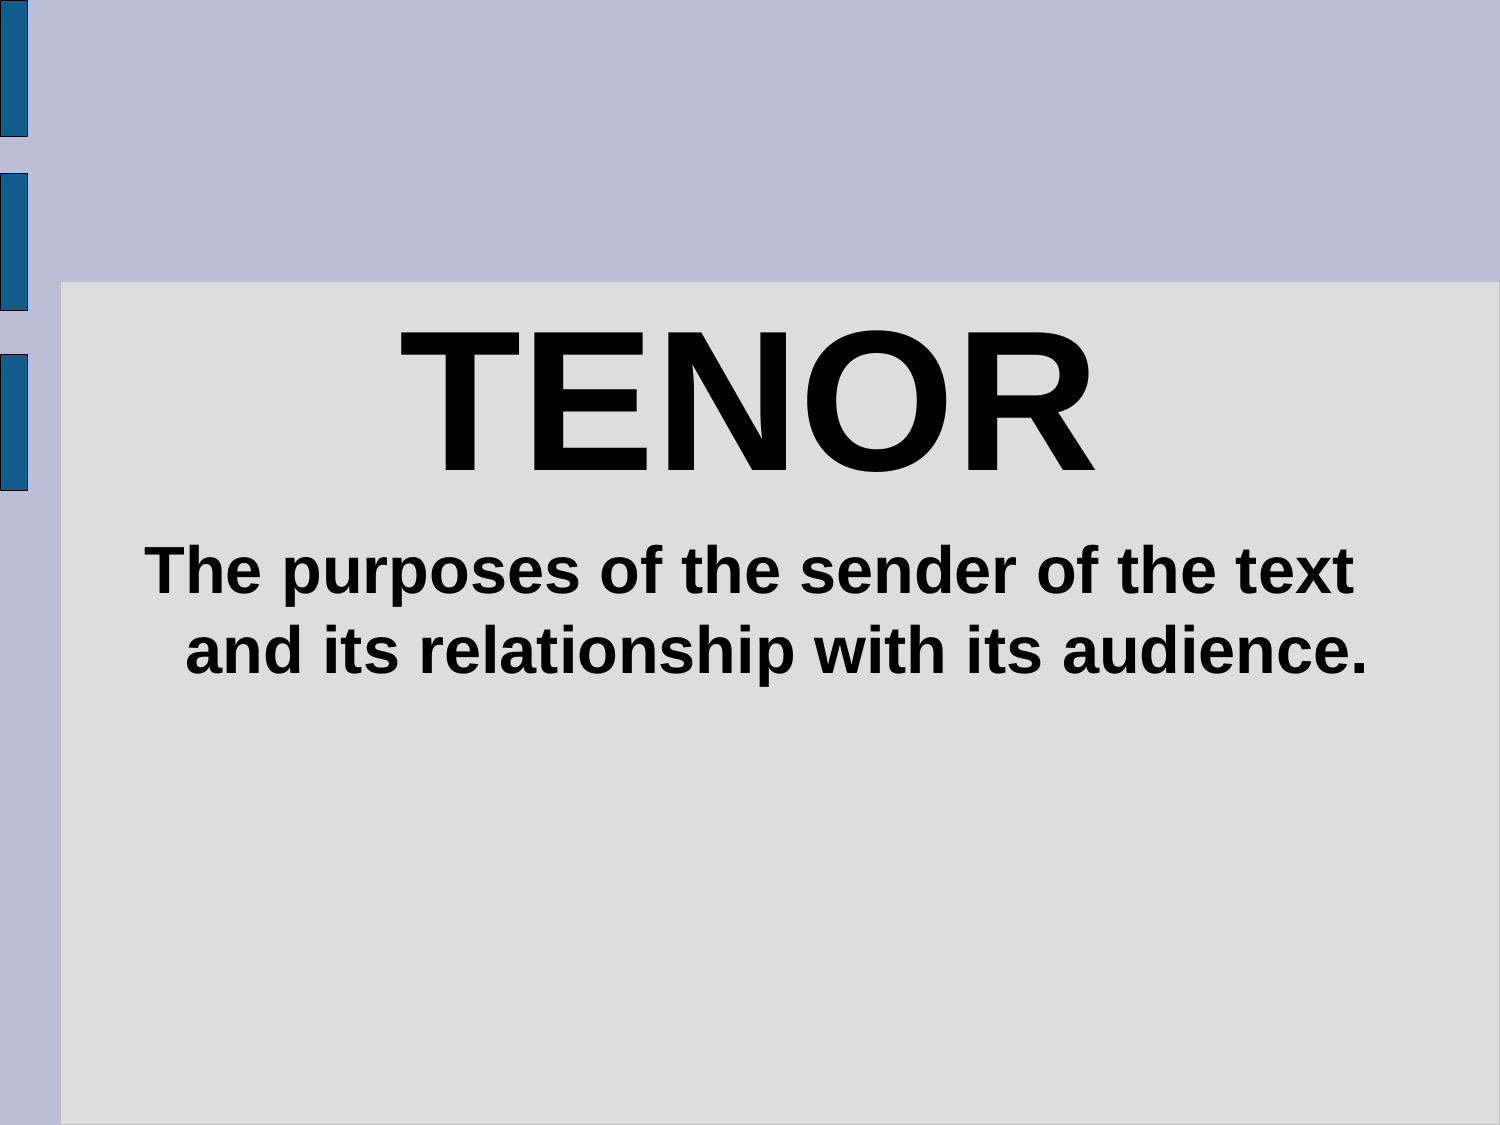

# TENOR
The purposes of the sender of the text and its relationship with its audience.